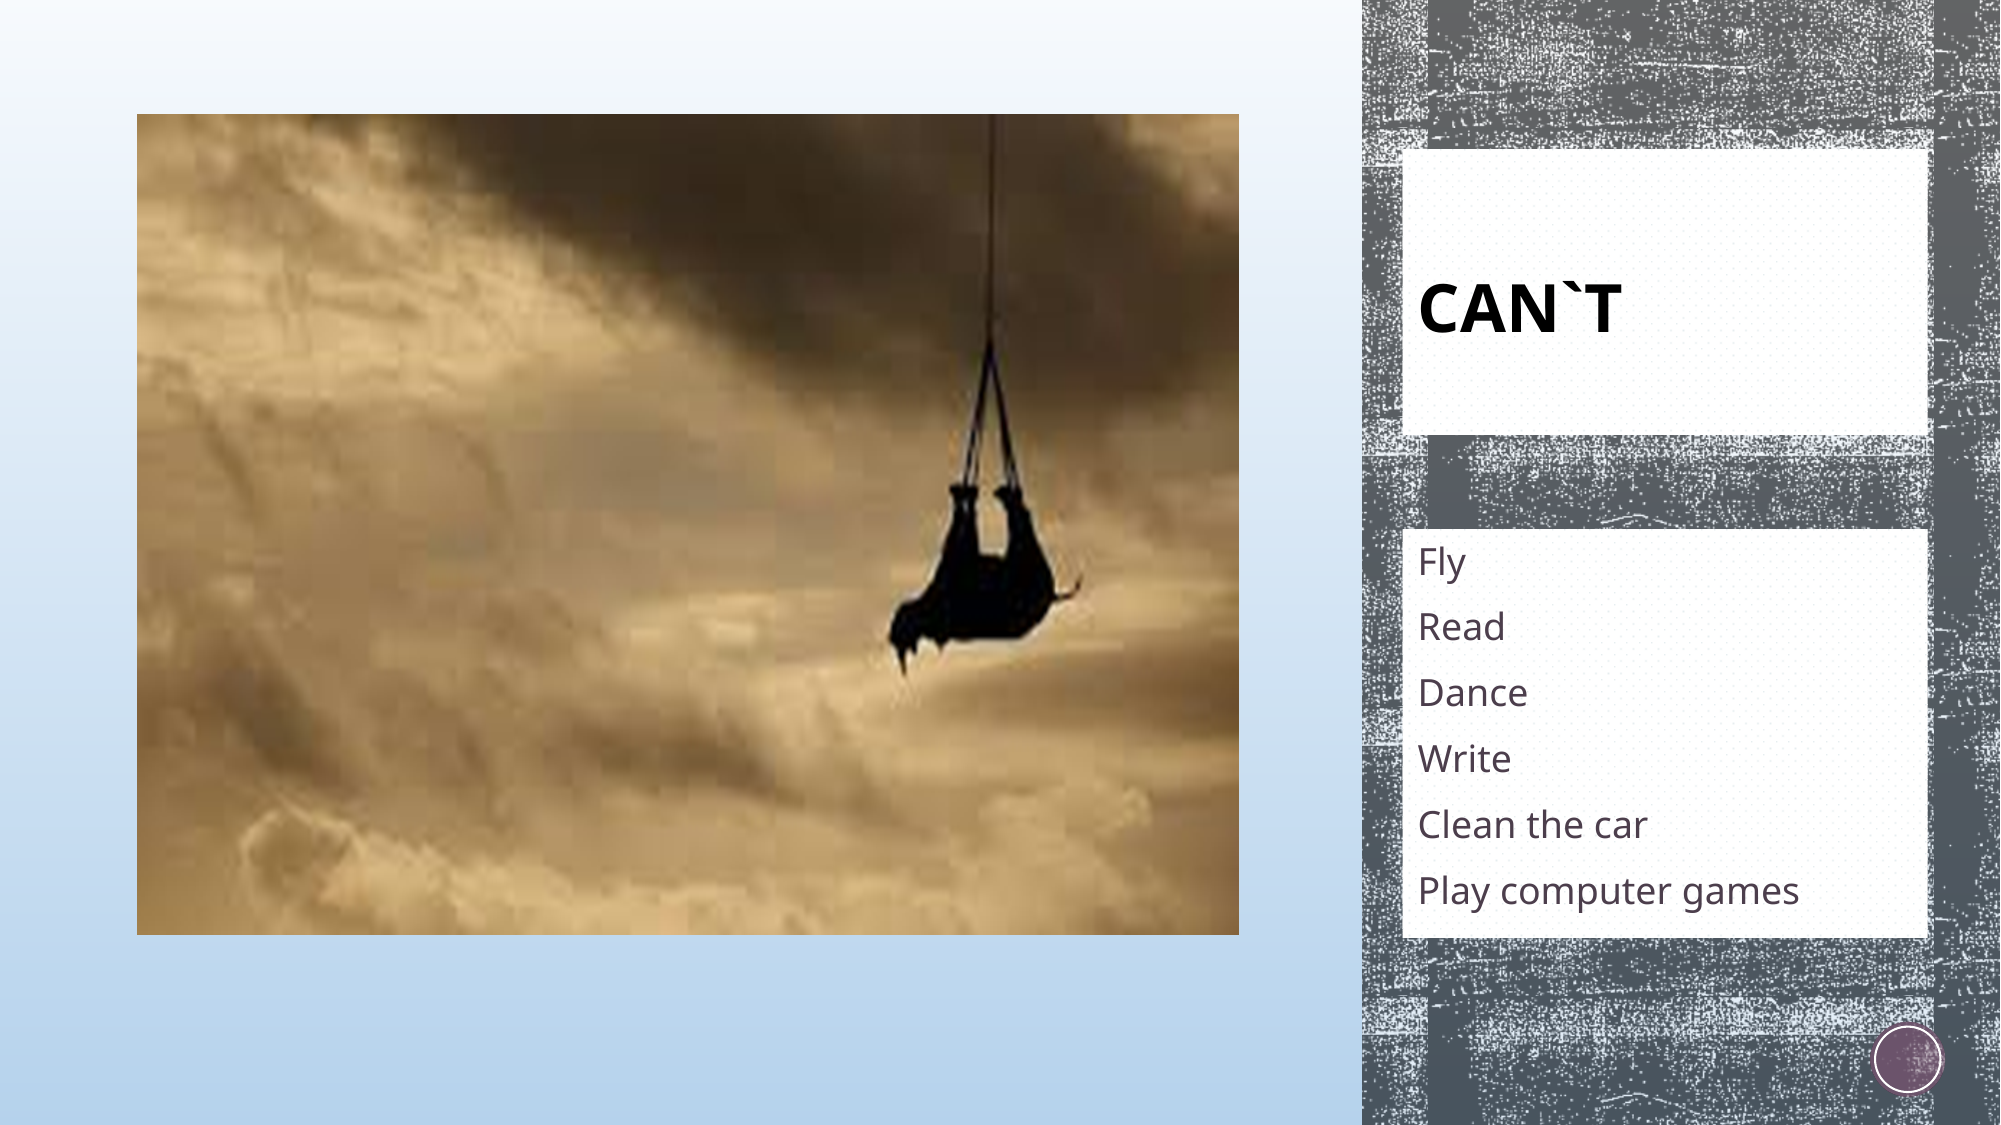

# CAN`T
Fly
Read
Dance
Write
Clean the car
Play computer games